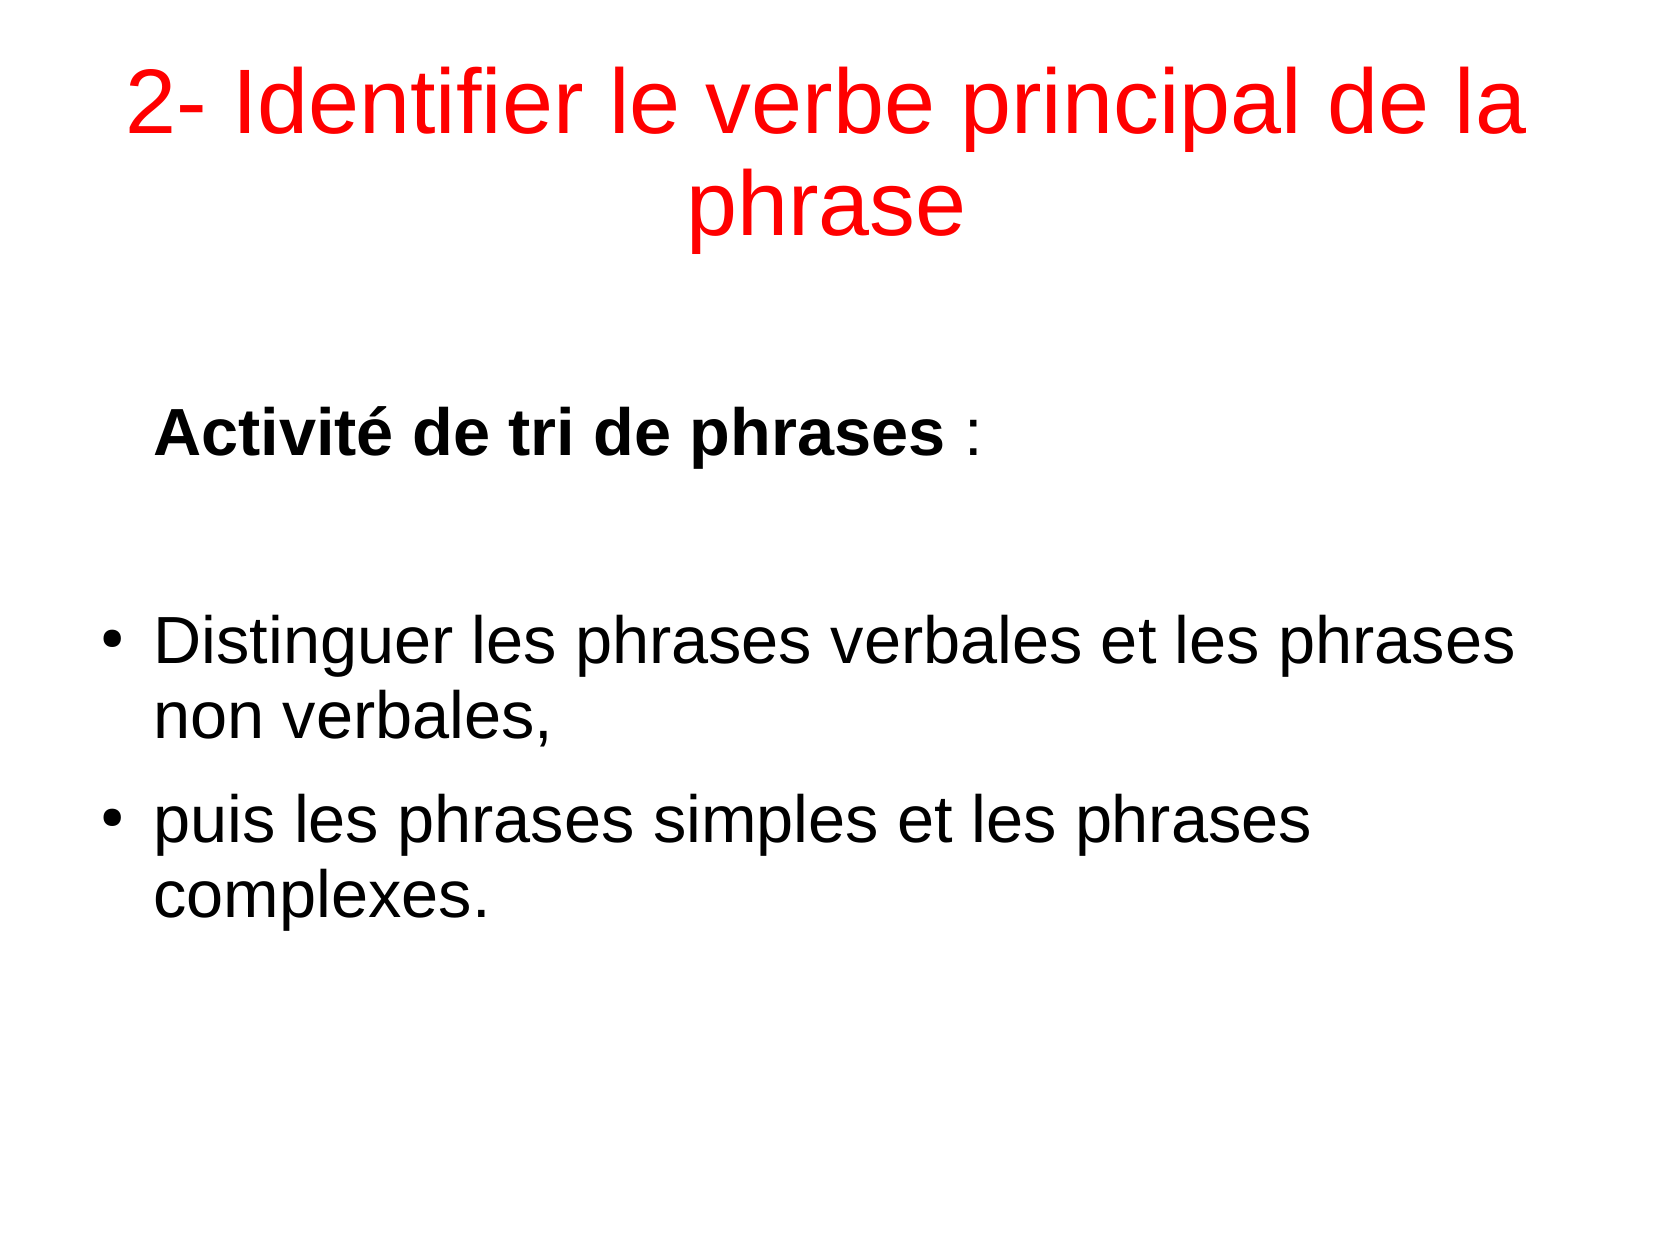

# 2- Identifier le verbe principal de la phrase
Activité de tri de phrases :
Distinguer les phrases verbales et les phrases non verbales,
puis les phrases simples et les phrases complexes.